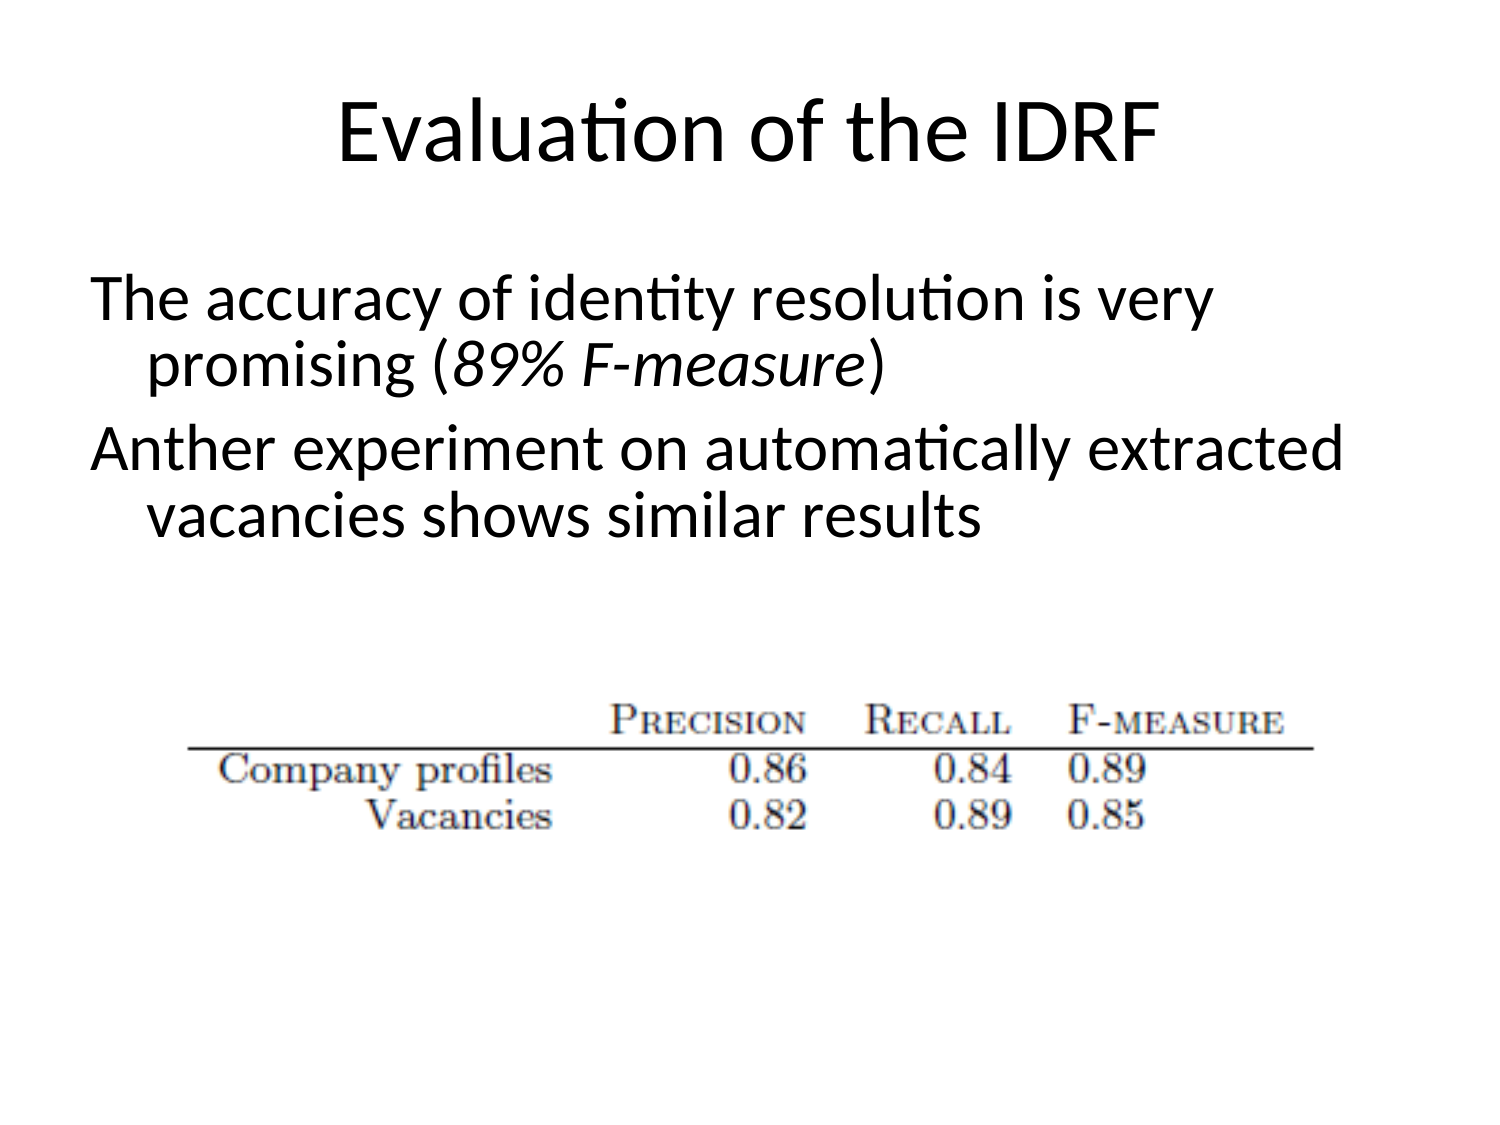

# Evaluation of the IDRF
The accuracy of identity resolution is very promising (89% F-measure)
Anther experiment on automatically extracted vacancies shows similar results